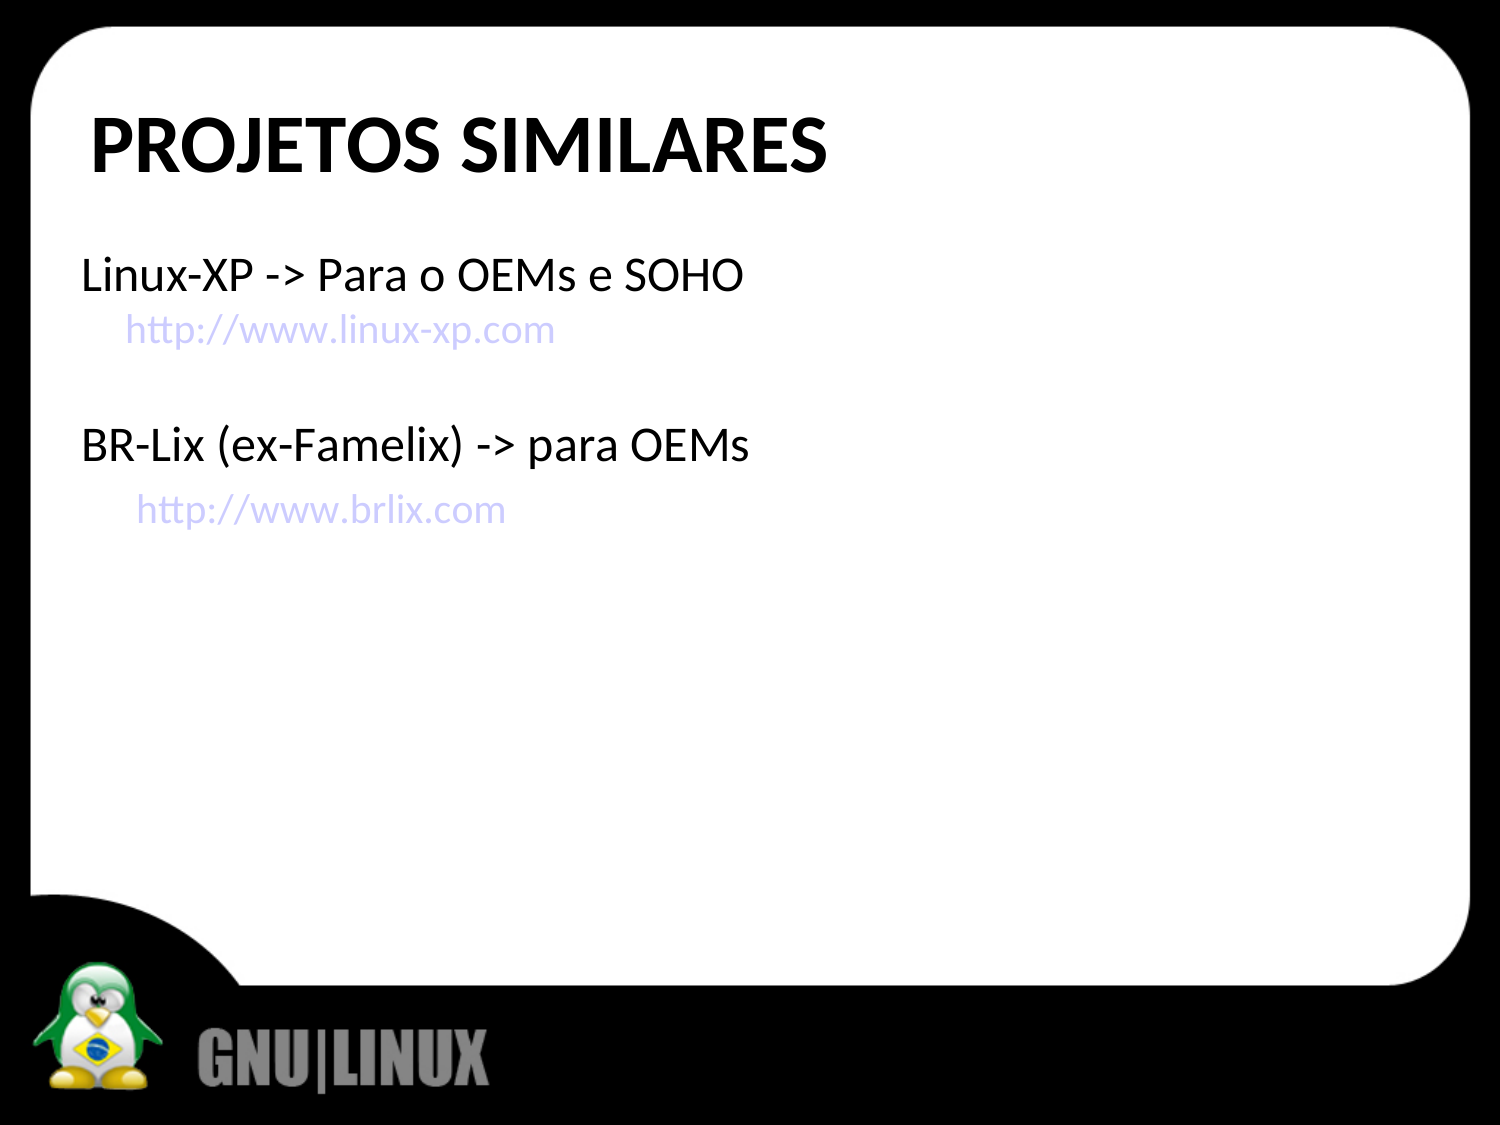

PROJETOS SIMILARES
Linux-XP -> Para o OEMs e SOHO
http://www.linux-xp.com
BR-Lix (ex-Famelix) -> para OEMs
http://www.brlix.com